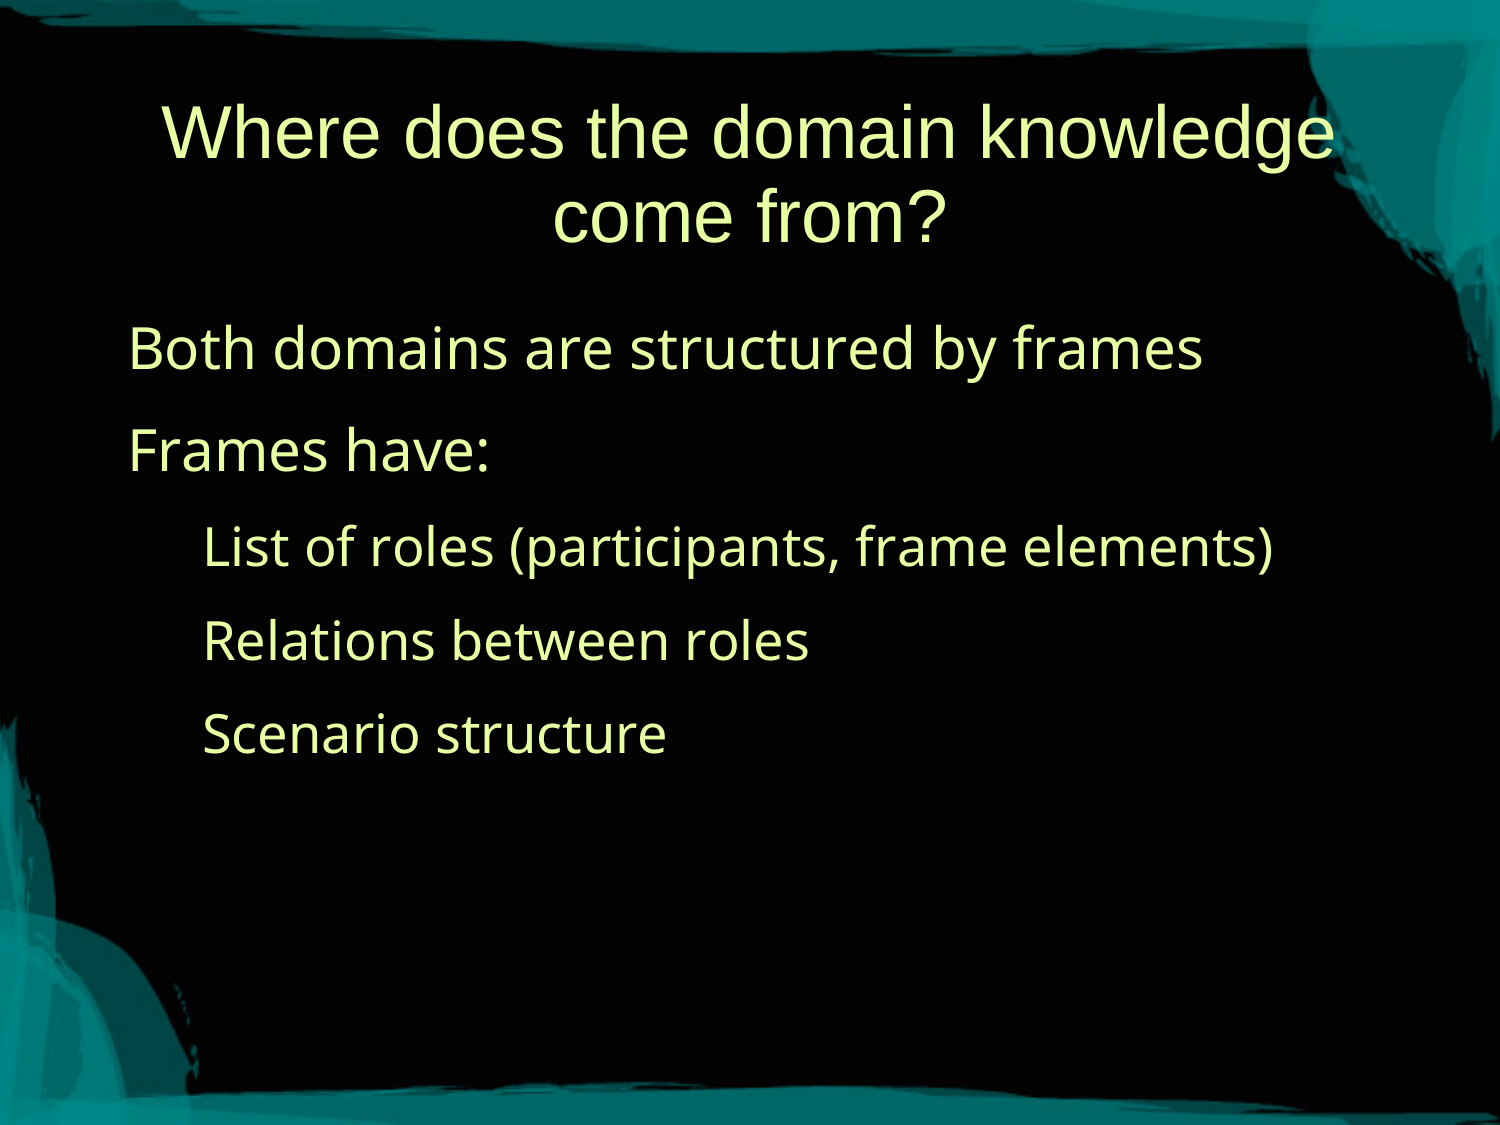

# Where does the domain knowledge come from?
Both domains are structured by frames
Frames have:
List of roles (participants, frame elements)
Relations between roles
Scenario structure